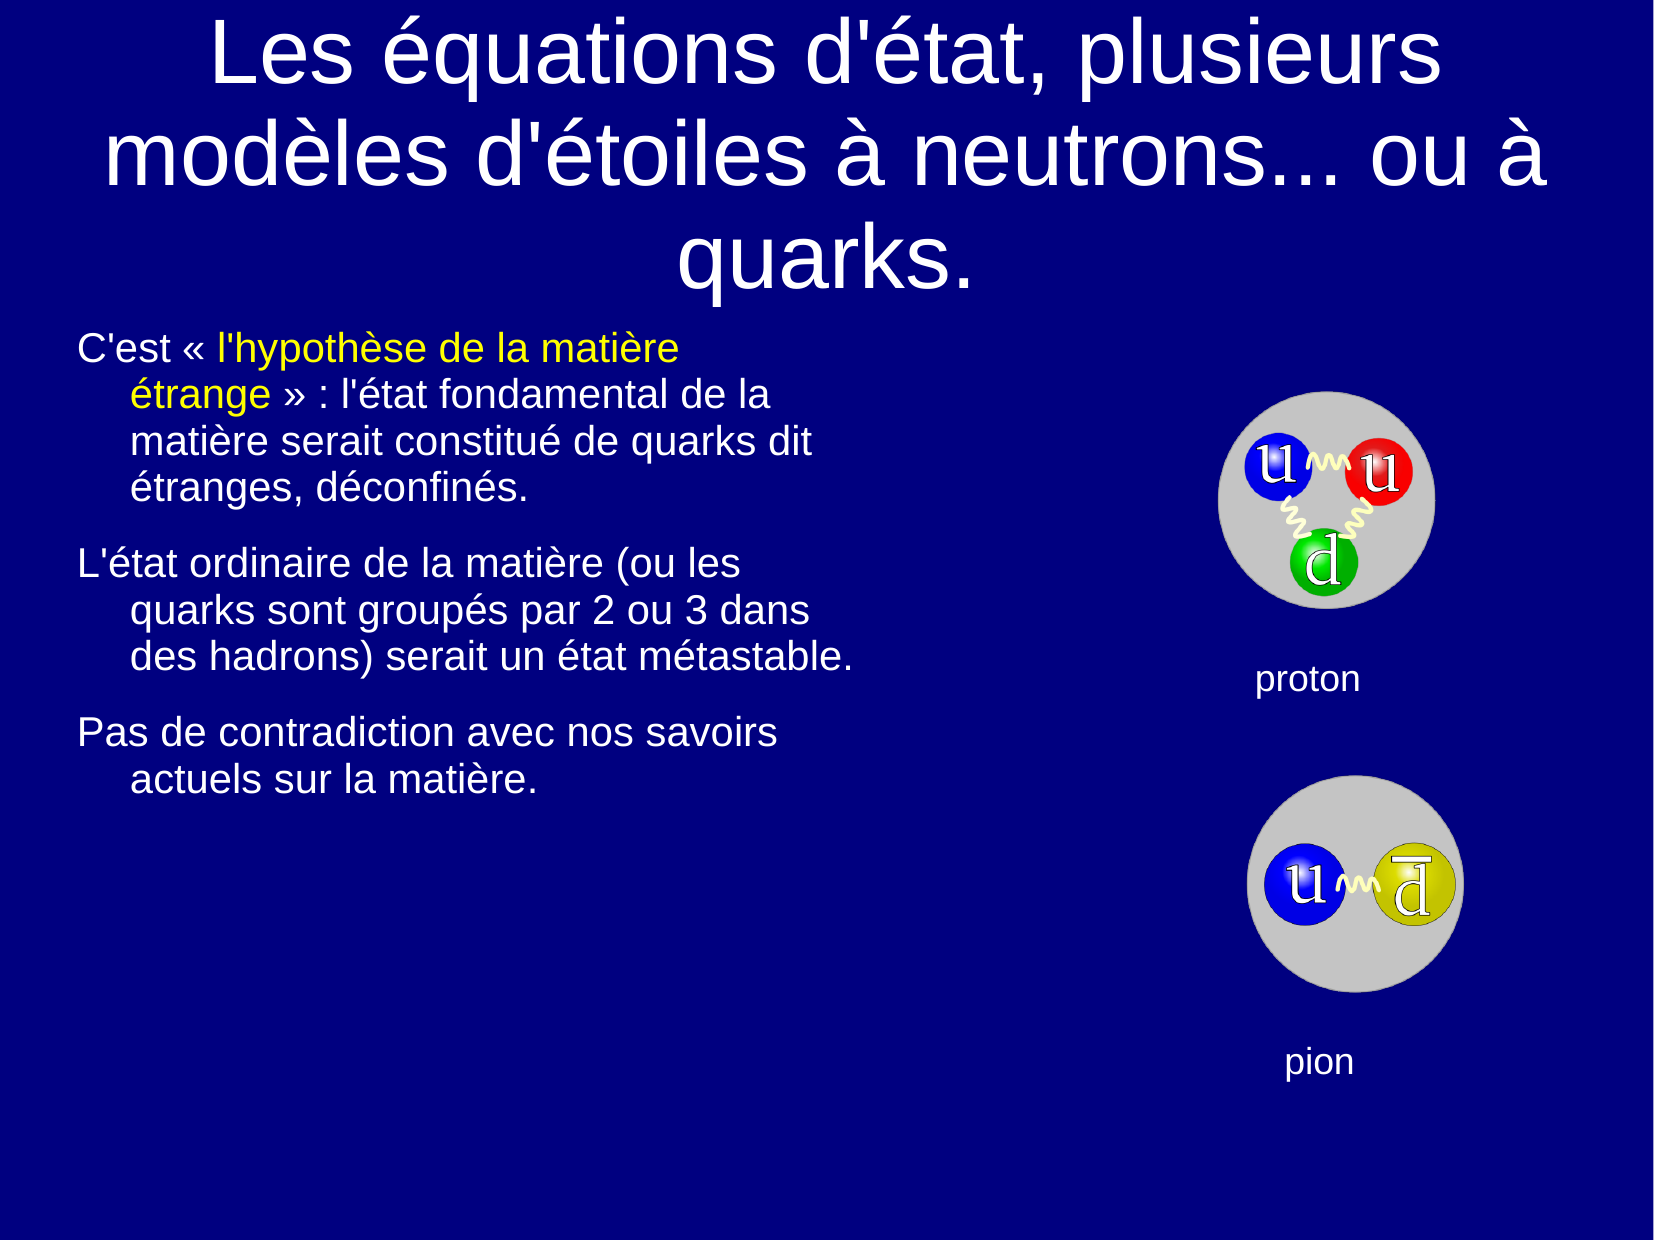

# Les équations d'état, plusieurs modèles d'étoiles à neutrons... ou à quarks.
C'est « l'hypothèse de la matière étrange » : l'état fondamental de la matière serait constitué de quarks dit étranges, déconfinés.
L'état ordinaire de la matière (ou les quarks sont groupés par 2 ou 3 dans des hadrons) serait un état métastable.
Pas de contradiction avec nos savoirs actuels sur la matière.
proton
pion